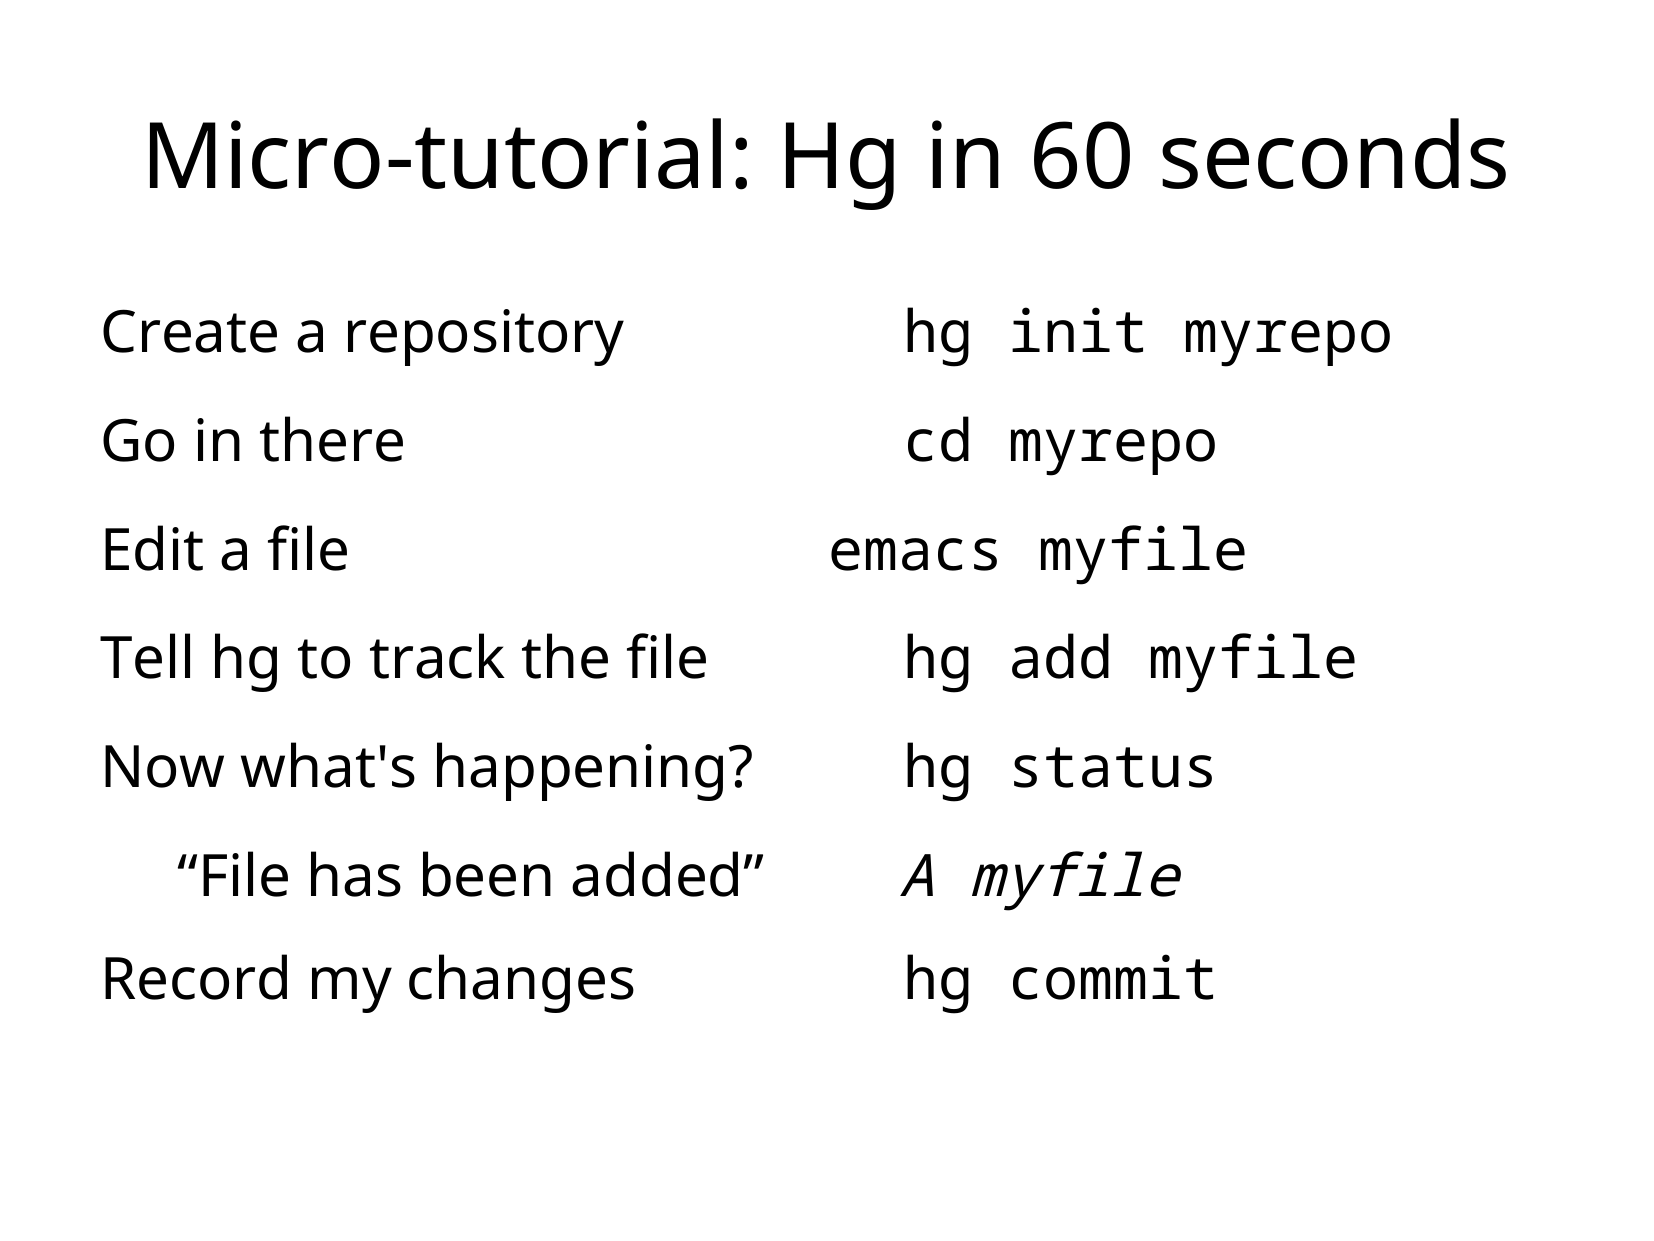

# Micro-tutorial: Hg in 60 seconds
Create a repository				hg init myrepo
Go in there							cd myrepo
Edit a file							emacs myfile
Tell hg to track the file			hg add myfile
Now what's happening?		hg status
“File has been added”		A myfile
Record my changes				hg commit